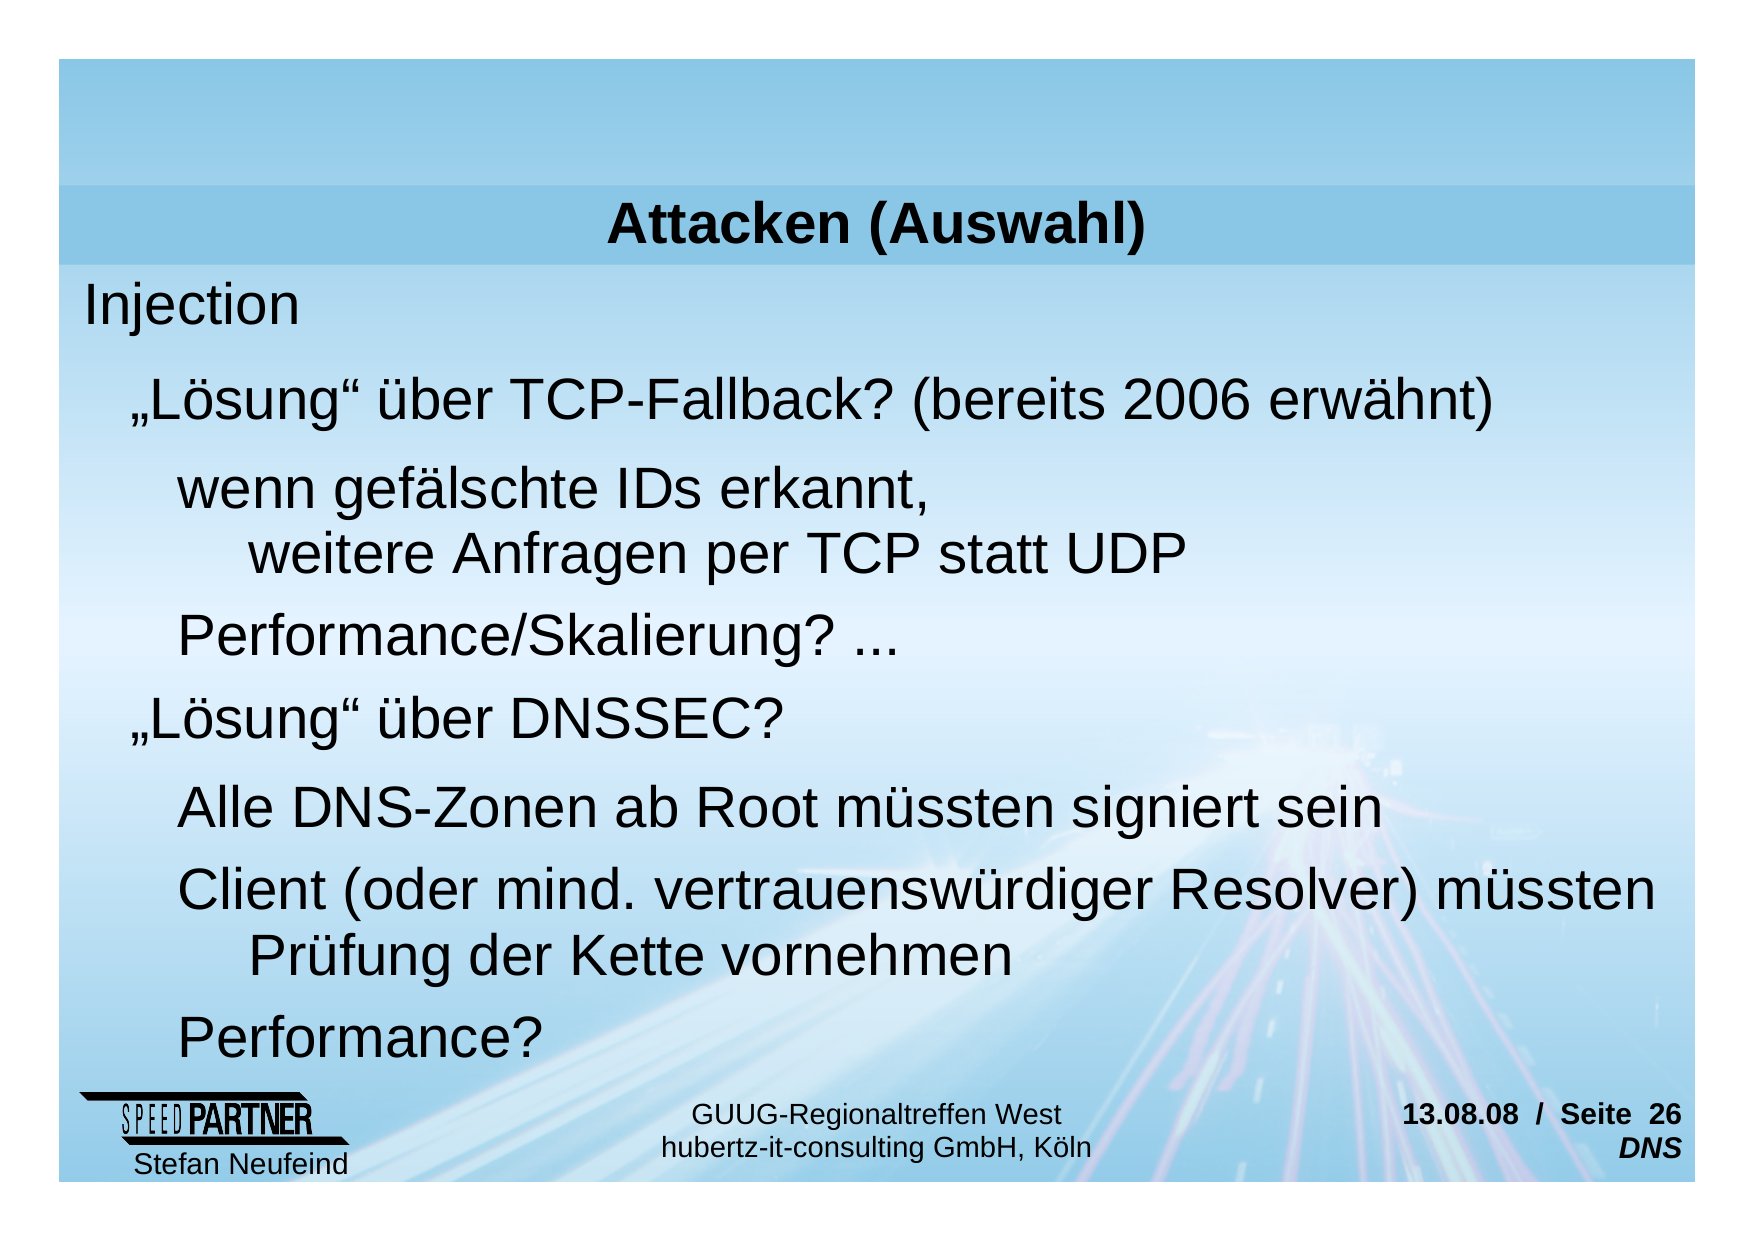

# Attacken (Auswahl)
Injection
„Lösung“ über TCP-Fallback? (bereits 2006 erwähnt)
wenn gefälschte IDs erkannt,
weitere Anfragen per TCP statt UDP
Performance/Skalierung? ...
„Lösung“ über DNSSEC?
Alle DNS-Zonen ab Root müssten signiert sein
Client (oder mind. vertrauenswürdiger Resolver) müssten Prüfung der Kette vornehmen
Performance?